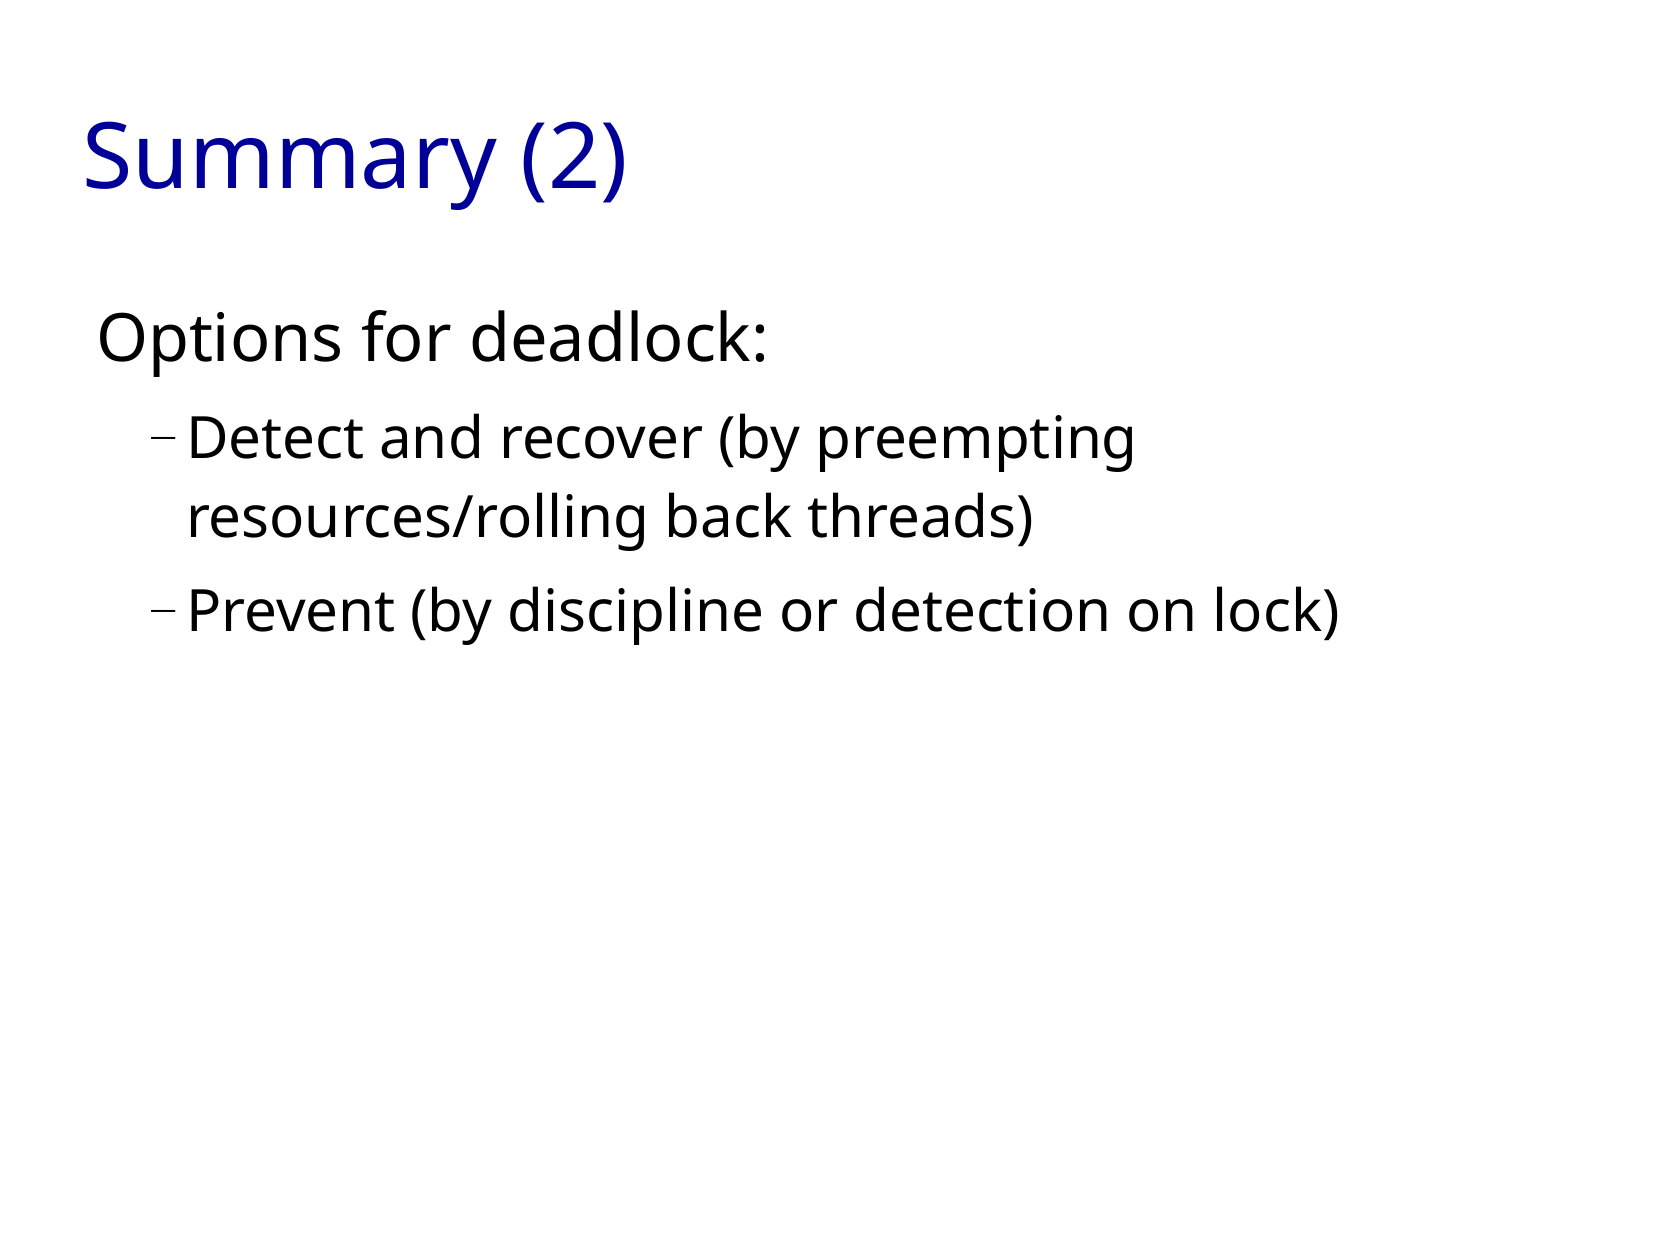

# Summary (2)
Options for deadlock:
Detect and recover (by preempting resources/rolling back threads)
Prevent (by discipline or detection on lock)